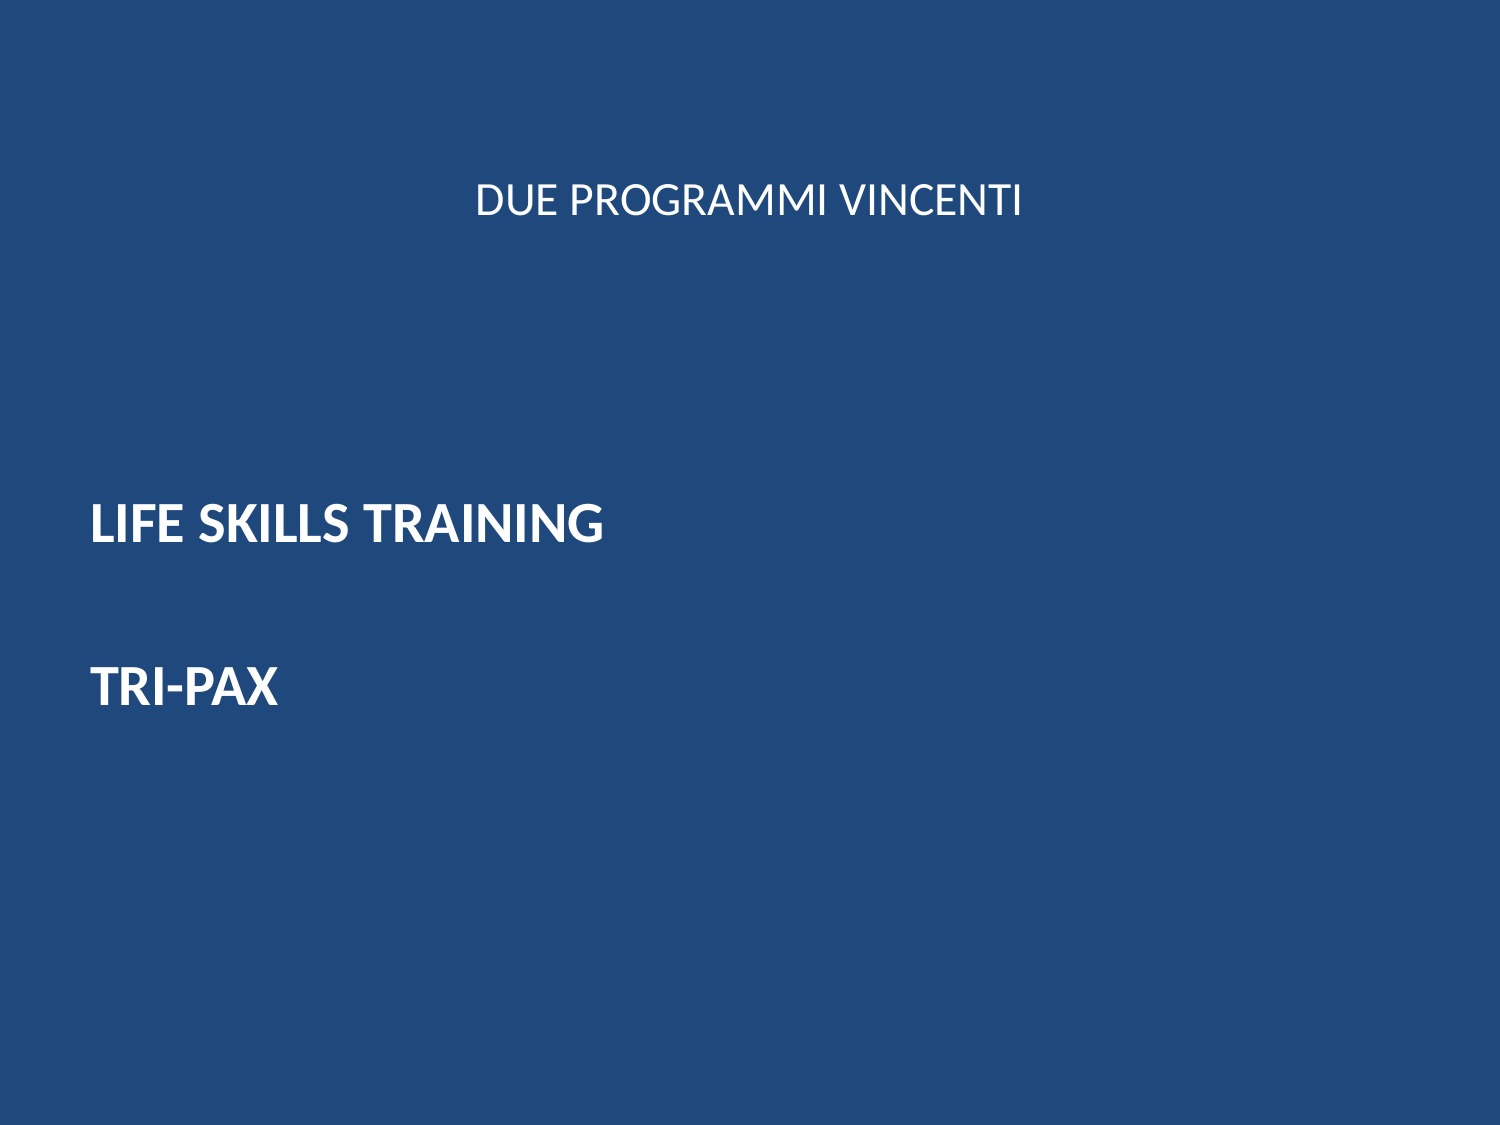

# DUE PROGRAMMI VINCENTI
LIFE SKILLS TRAINING
TRI-PAX